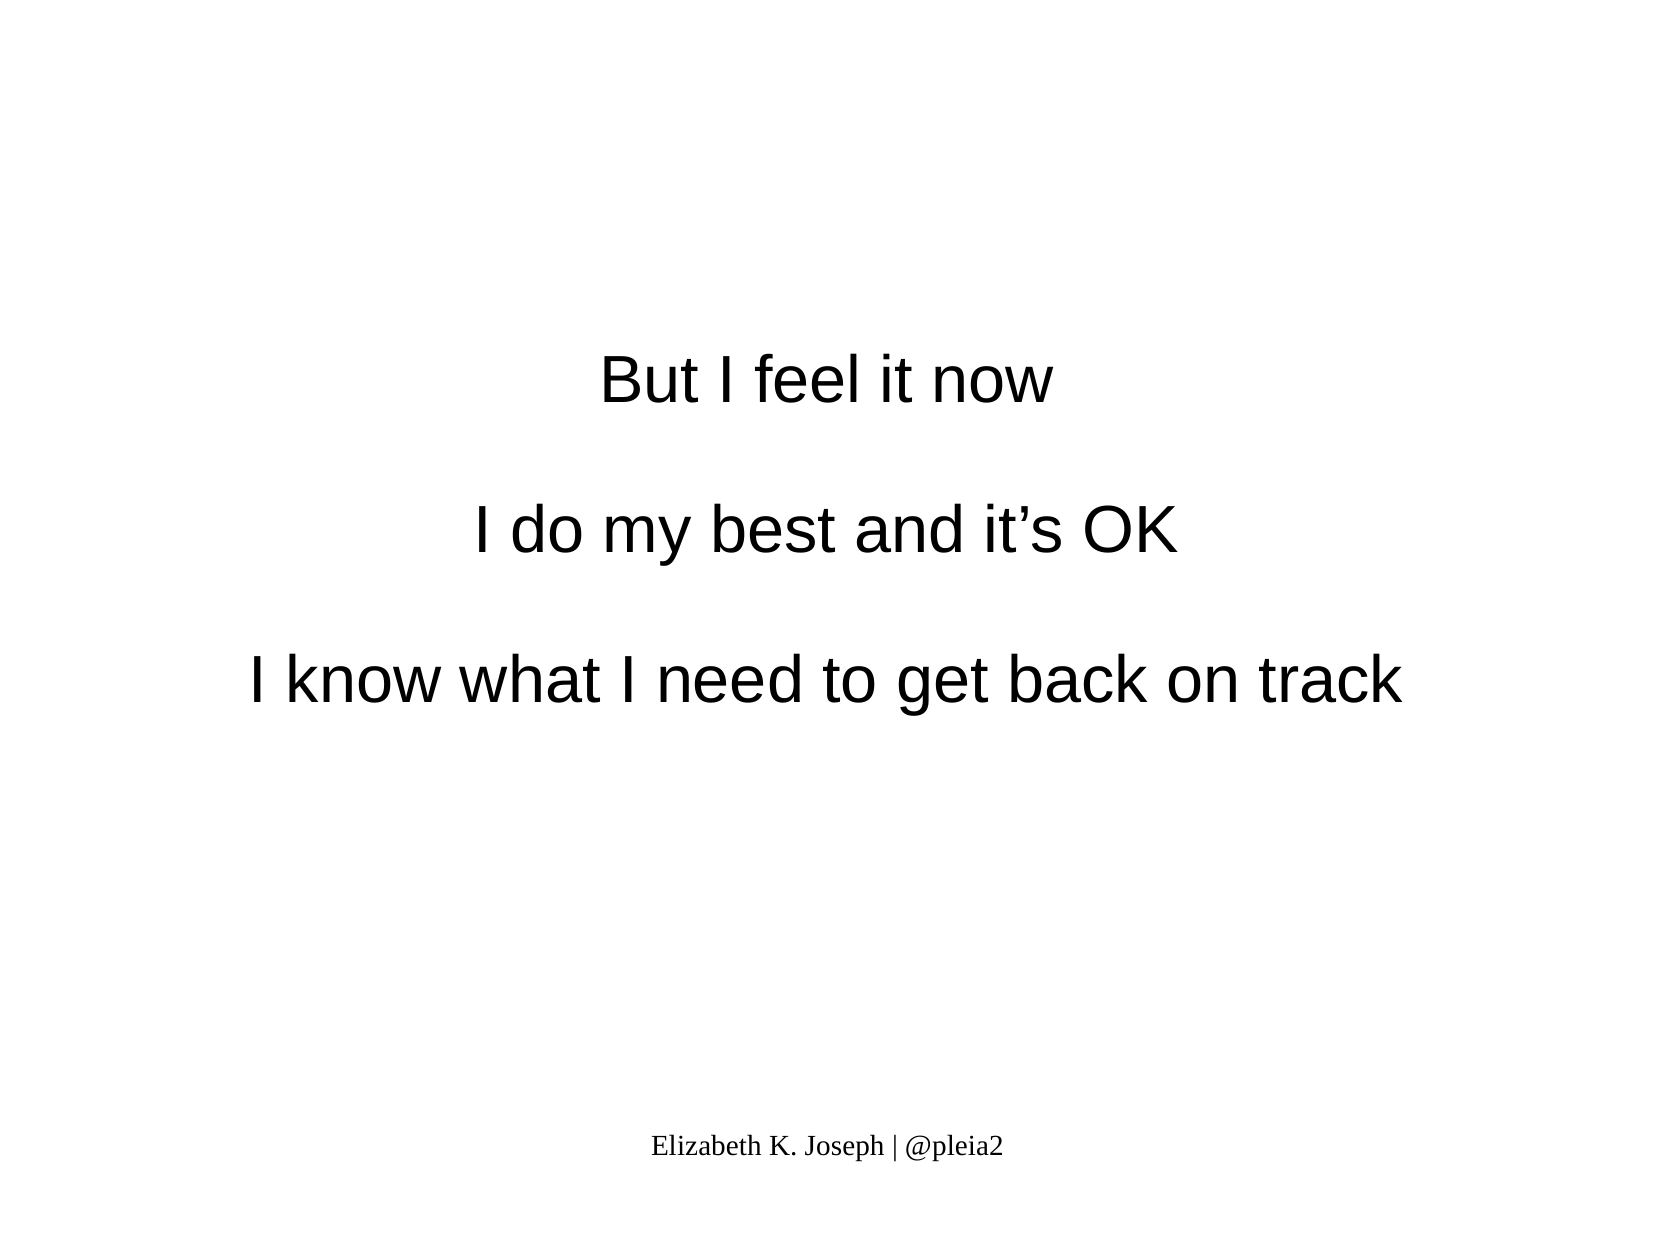

# But I feel it now
I do my best and it’s OK
I know what I need to get back on track
Elizabeth K. Joseph | @pleia2